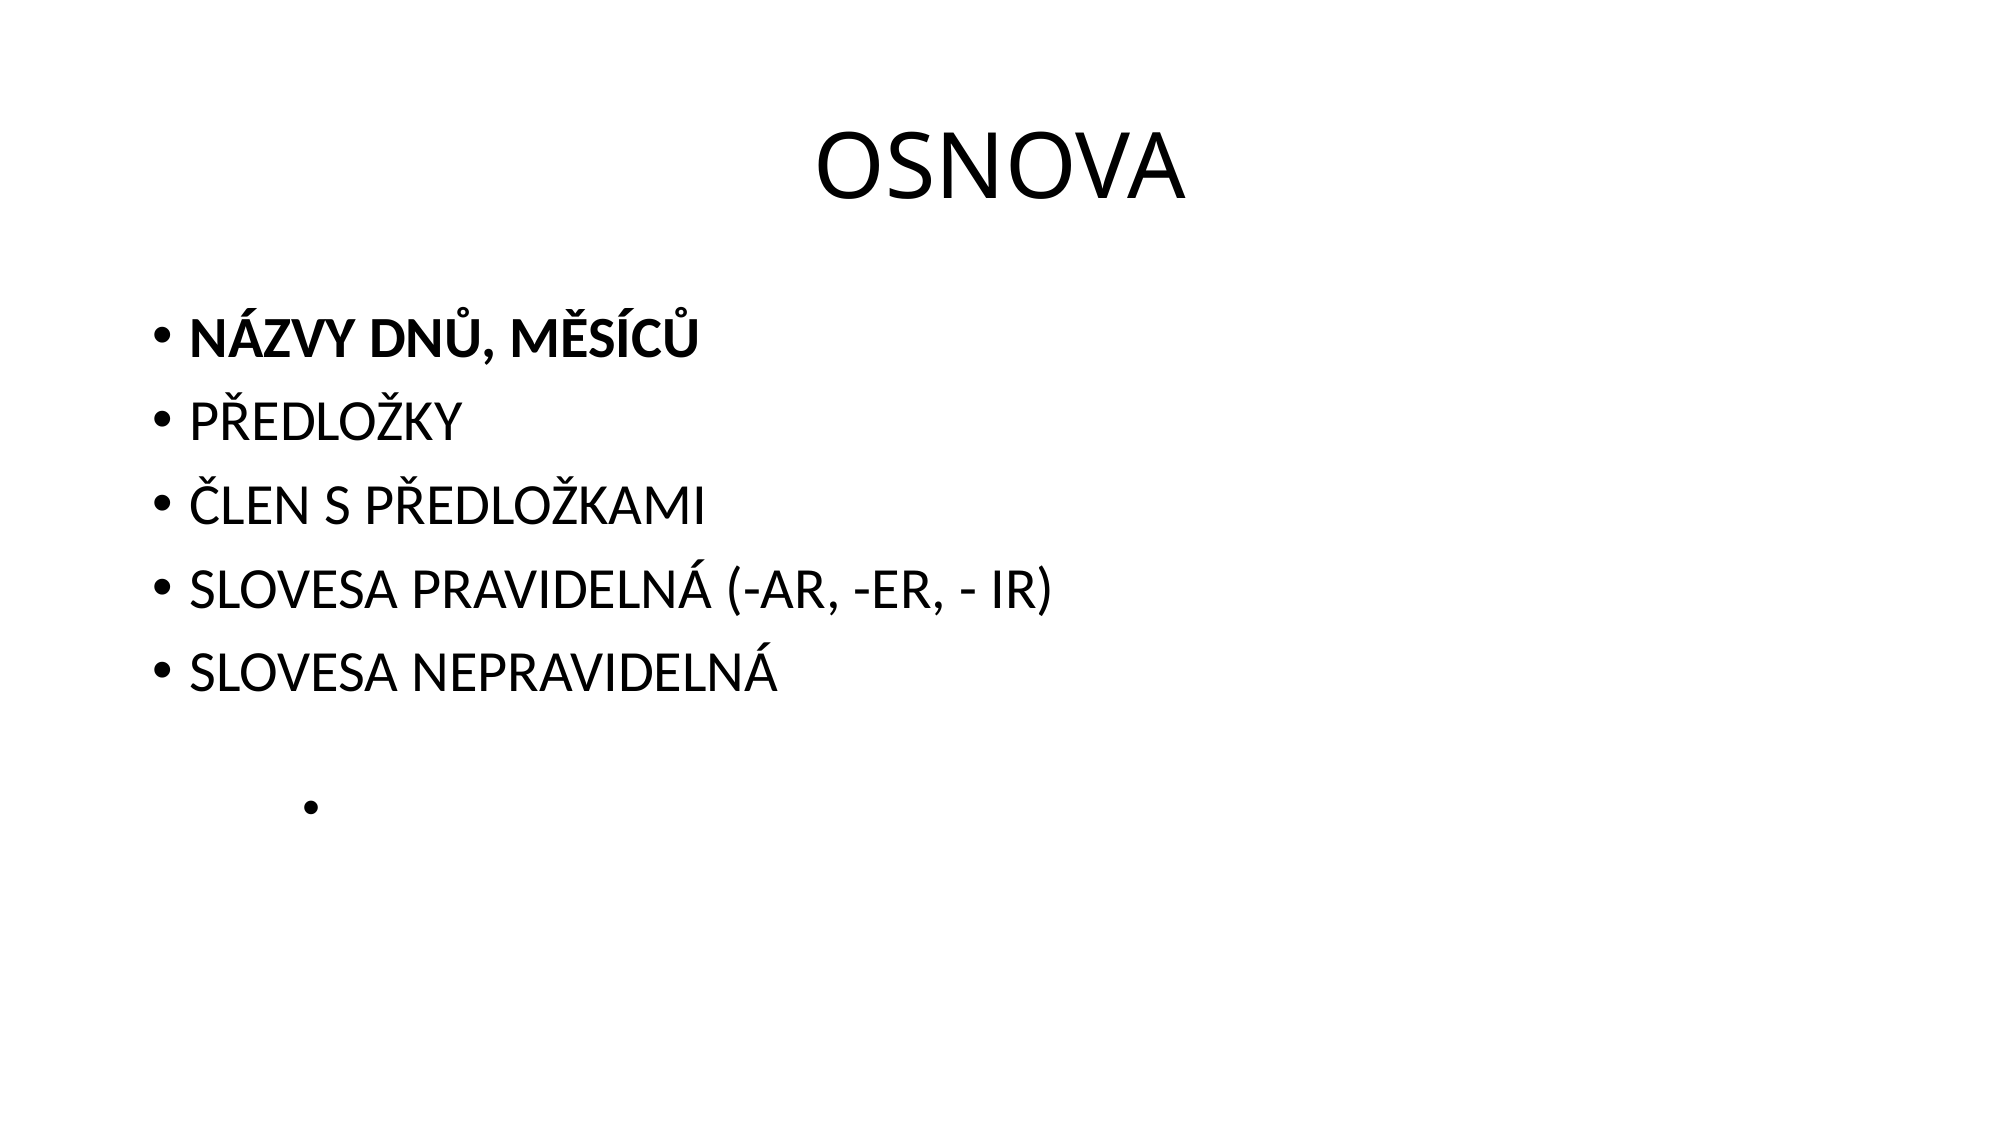

# OSNOVA
NÁZVY DNŮ, MĚSÍCŮ
PŘEDLOŽKY
ČLEN S PŘEDLOŽKAMI
SLOVESA PRAVIDELNÁ (-AR, -ER, - IR)
SLOVESA NEPRAVIDELNÁ